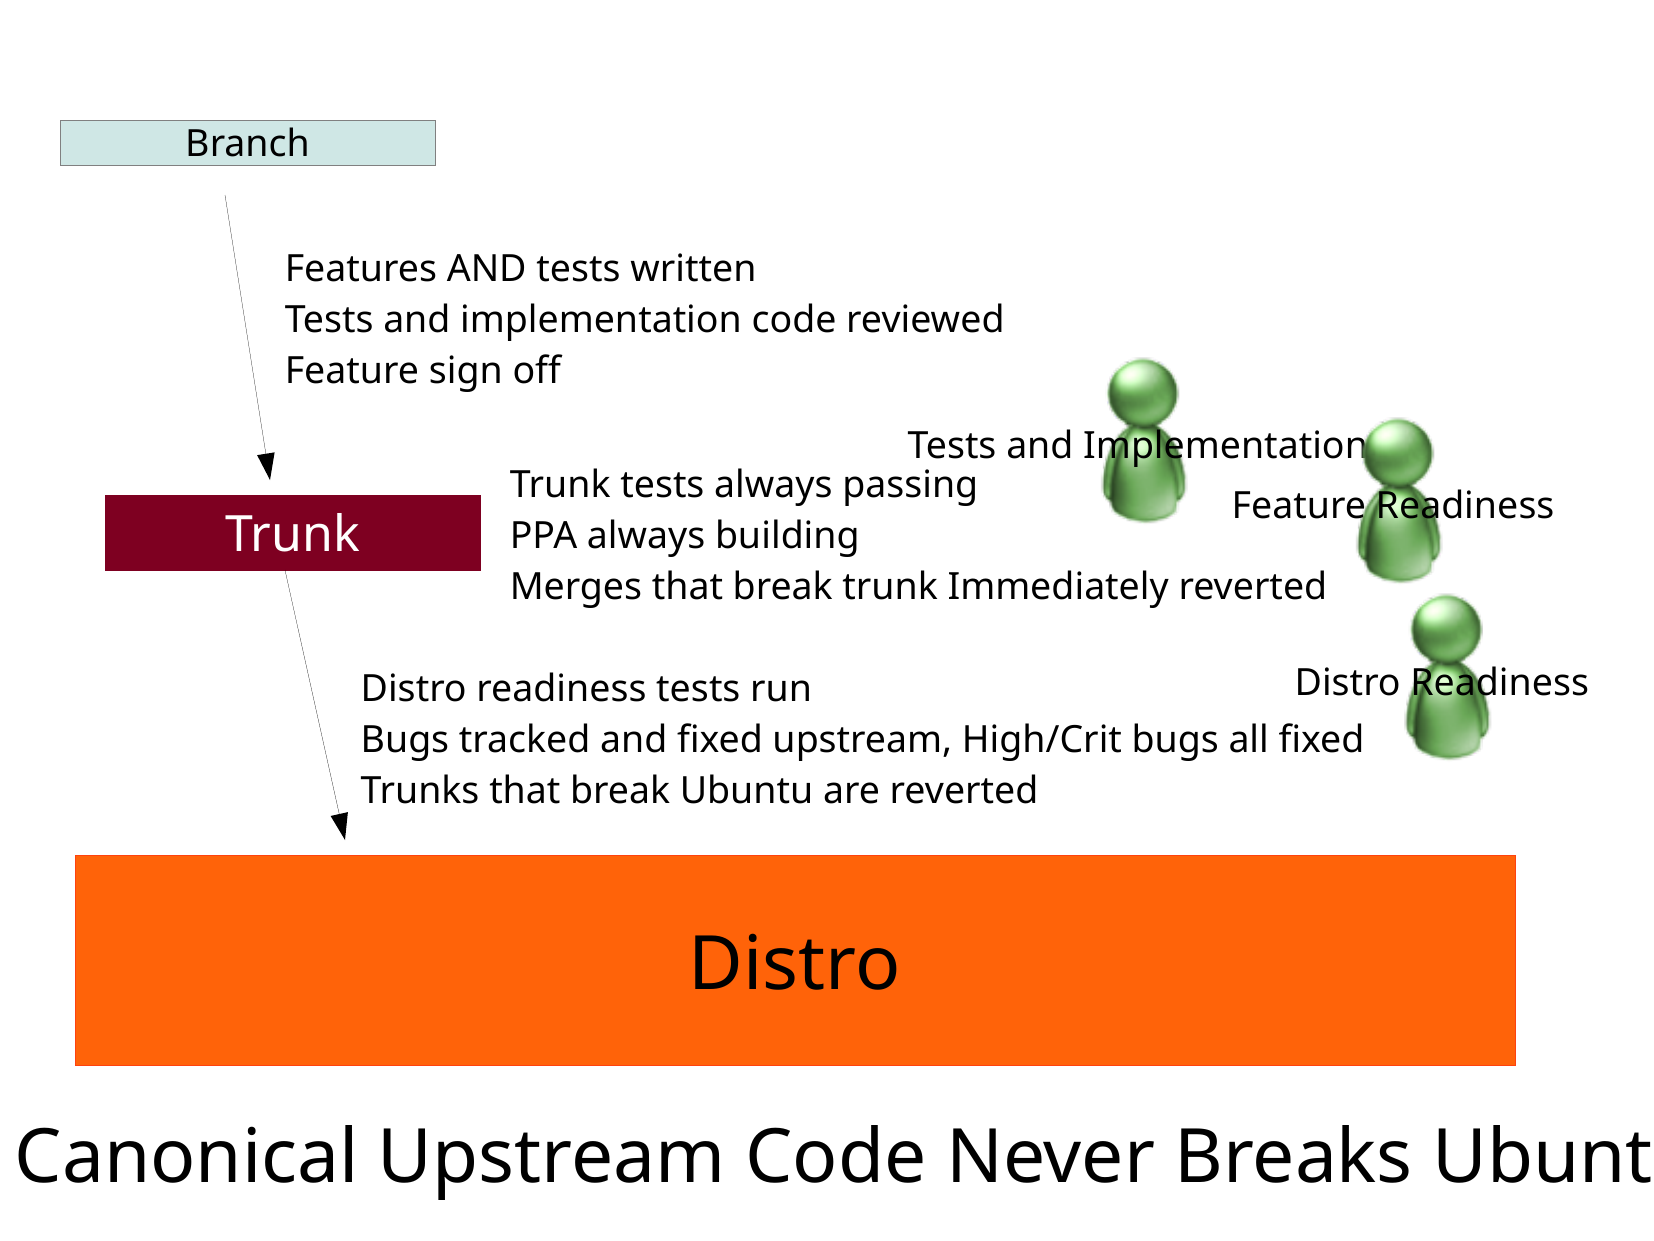

Branch
Features AND tests written
Tests and implementation code reviewed
Feature sign off
Tests and Implementation
Feature Readiness
Trunk tests always passing
PPA always building
Merges that break trunk Immediately reverted
Trunk
Distro Readiness
Distro readiness tests run
Bugs tracked and fixed upstream, High/Crit bugs all fixed
Trunks that break Ubuntu are reverted
Distro
Canonical Upstream Code Never Breaks Ubuntu!